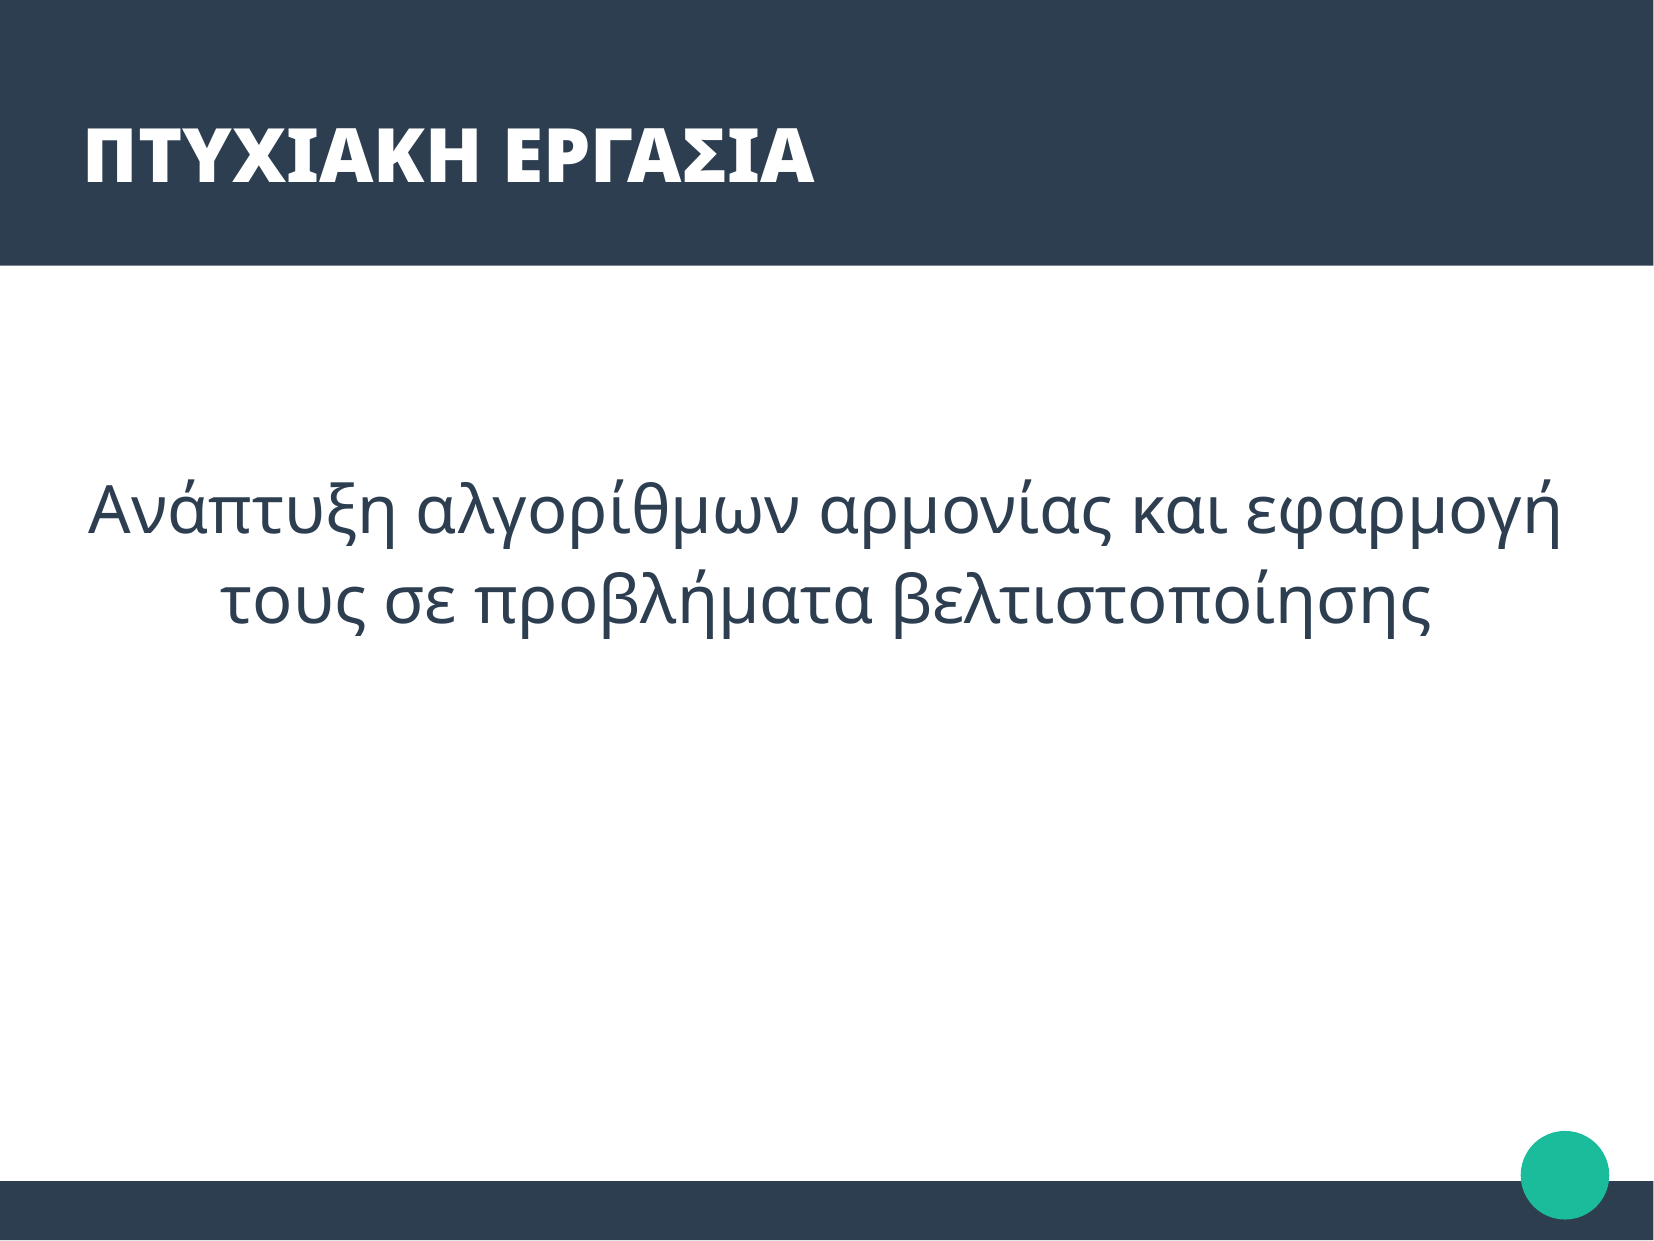

# ΠΤΥΧΙΑΚΗ ΕΡΓΑΣΙΑ
Ανάπτυξη αλγορίθμων αρμονίας και εφαρμογή τους σε προβλήματα βελτιστοποίησης